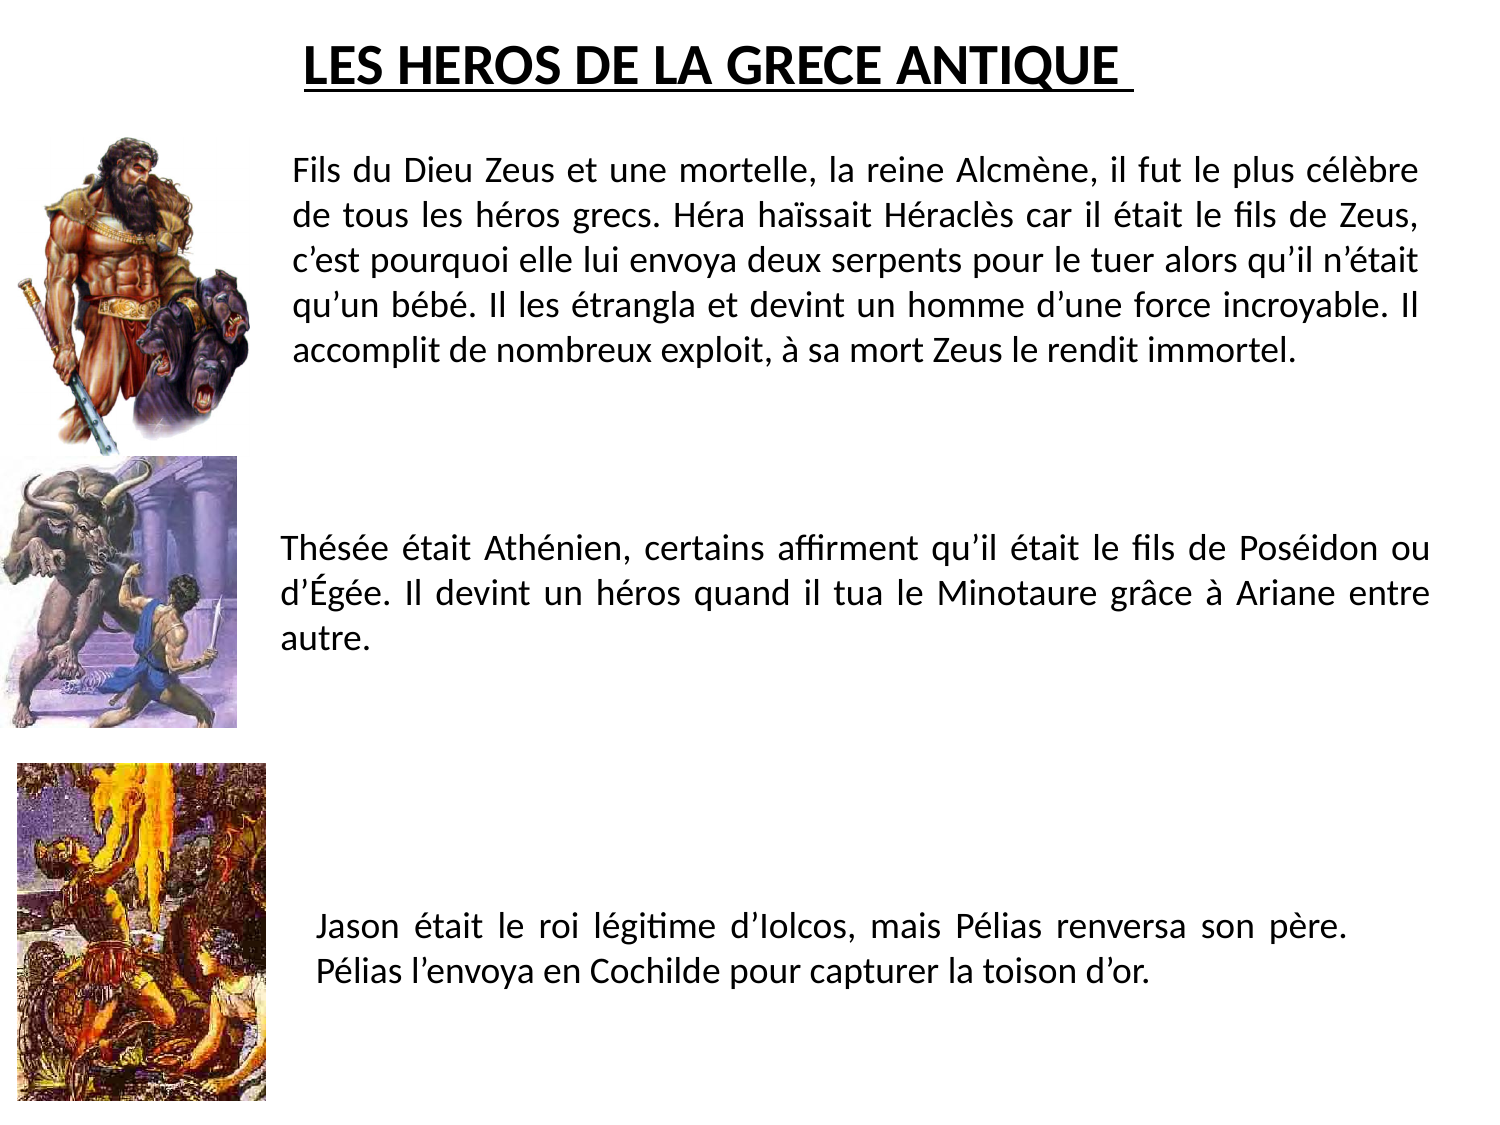

LES HEROS DE LA GRECE ANTIQUE
Fils du Dieu Zeus et une mortelle, la reine Alcmène, il fut le plus célèbre de tous les héros grecs. Héra haïssait Héraclès car il était le fils de Zeus, c’est pourquoi elle lui envoya deux serpents pour le tuer alors qu’il n’était qu’un bébé. Il les étrangla et devint un homme d’une force incroyable. Il accomplit de nombreux exploit, à sa mort Zeus le rendit immortel.
Thésée était Athénien, certains affirment qu’il était le fils de Poséidon ou d’Égée. Il devint un héros quand il tua le Minotaure grâce à Ariane entre autre.
Jason était le roi légitime d’Iolcos, mais Pélias renversa son père. Pélias l’envoya en Cochilde pour capturer la toison d’or.